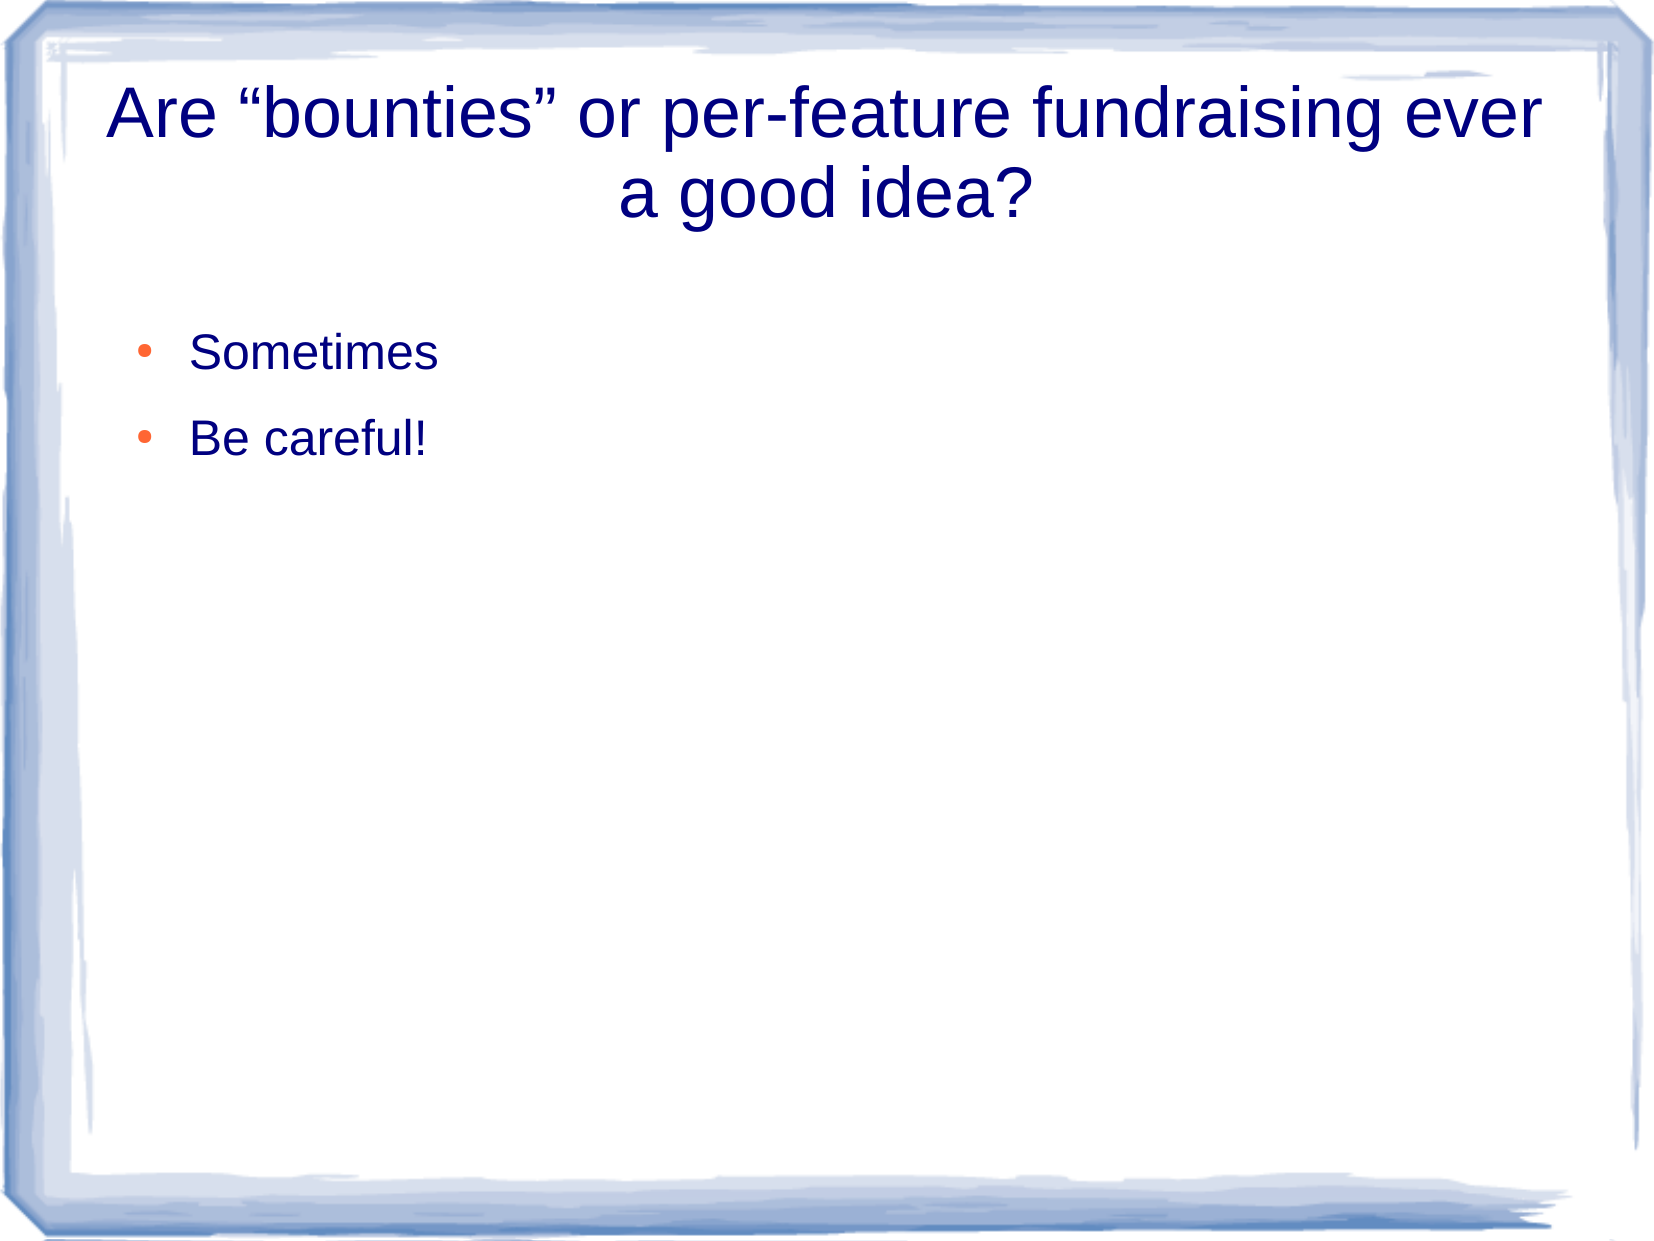

# Are “bounties” or per-feature fundraising ever a good idea?
Sometimes
Be careful!